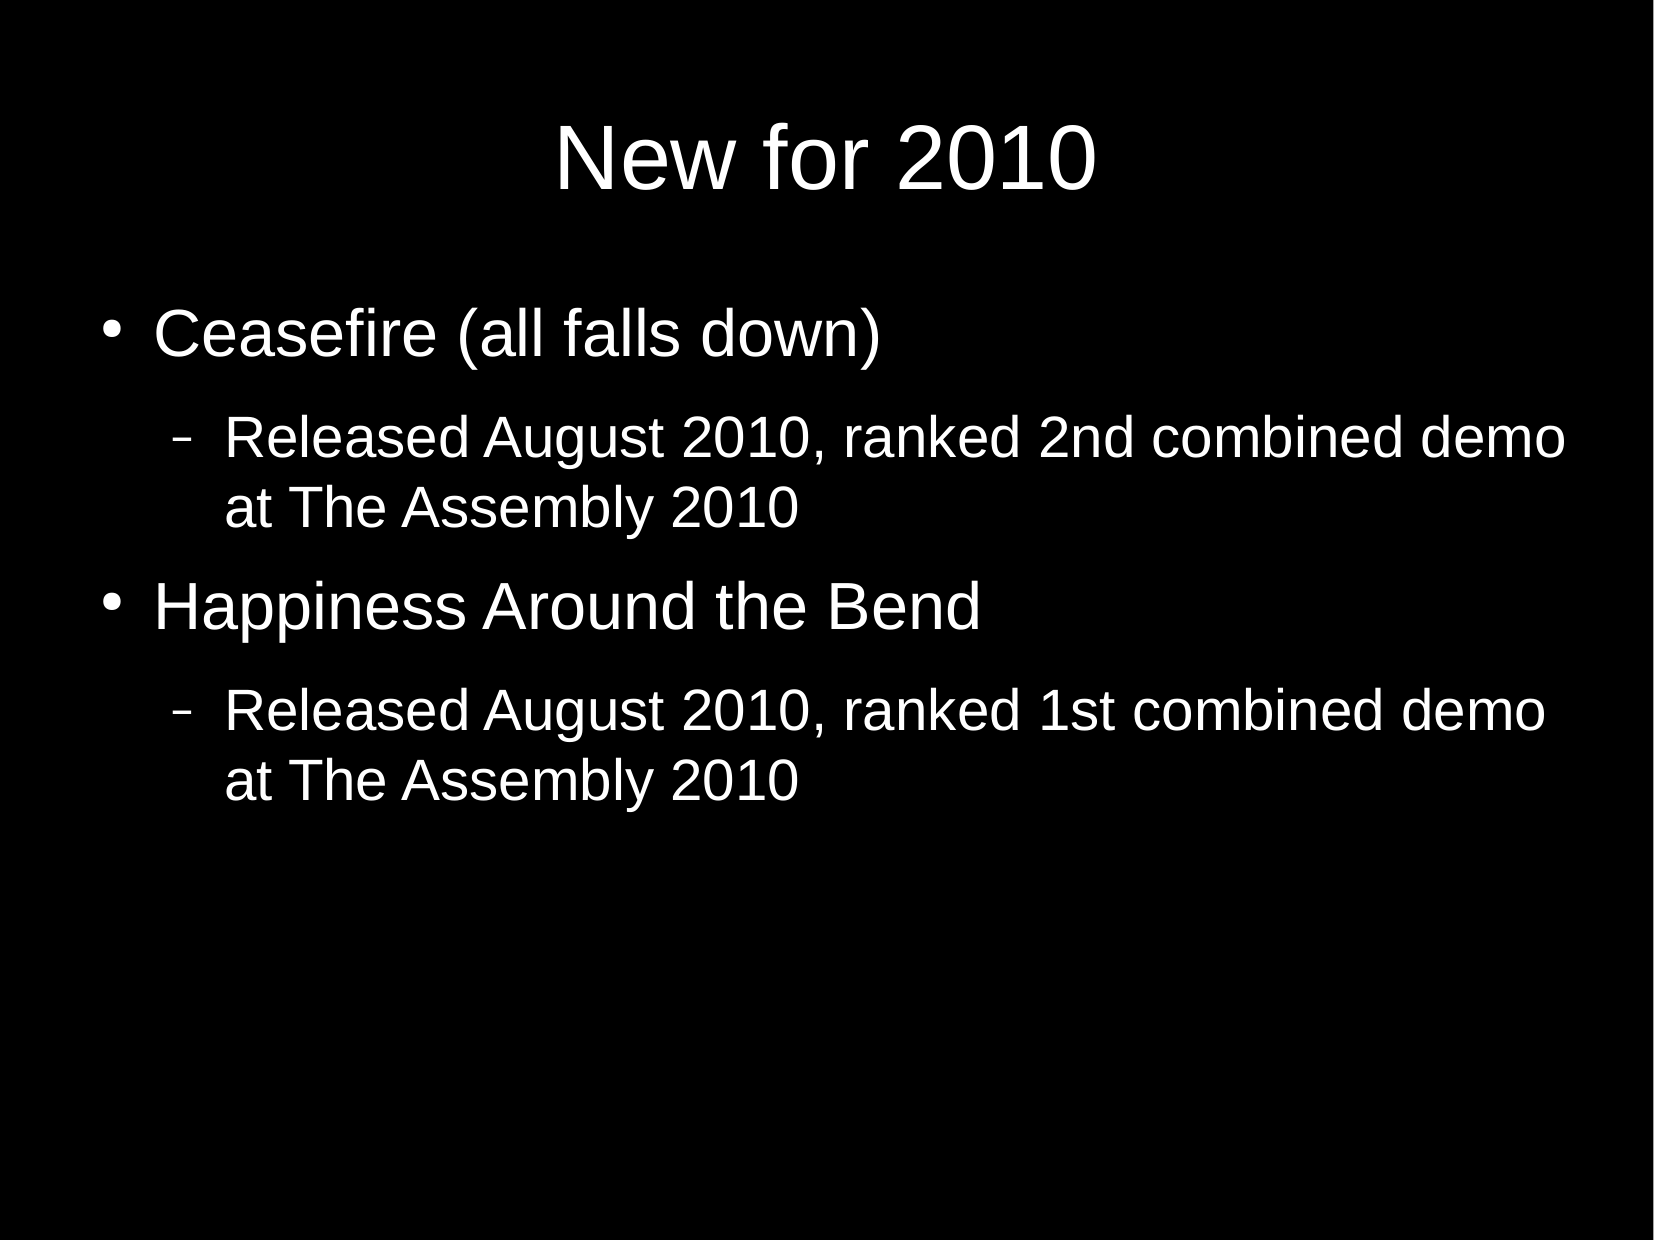

# New for 2010
Ceasefire (all falls down)
Released August 2010, ranked 2nd combined demo at The Assembly 2010
Happiness Around the Bend
Released August 2010, ranked 1st combined demo at The Assembly 2010